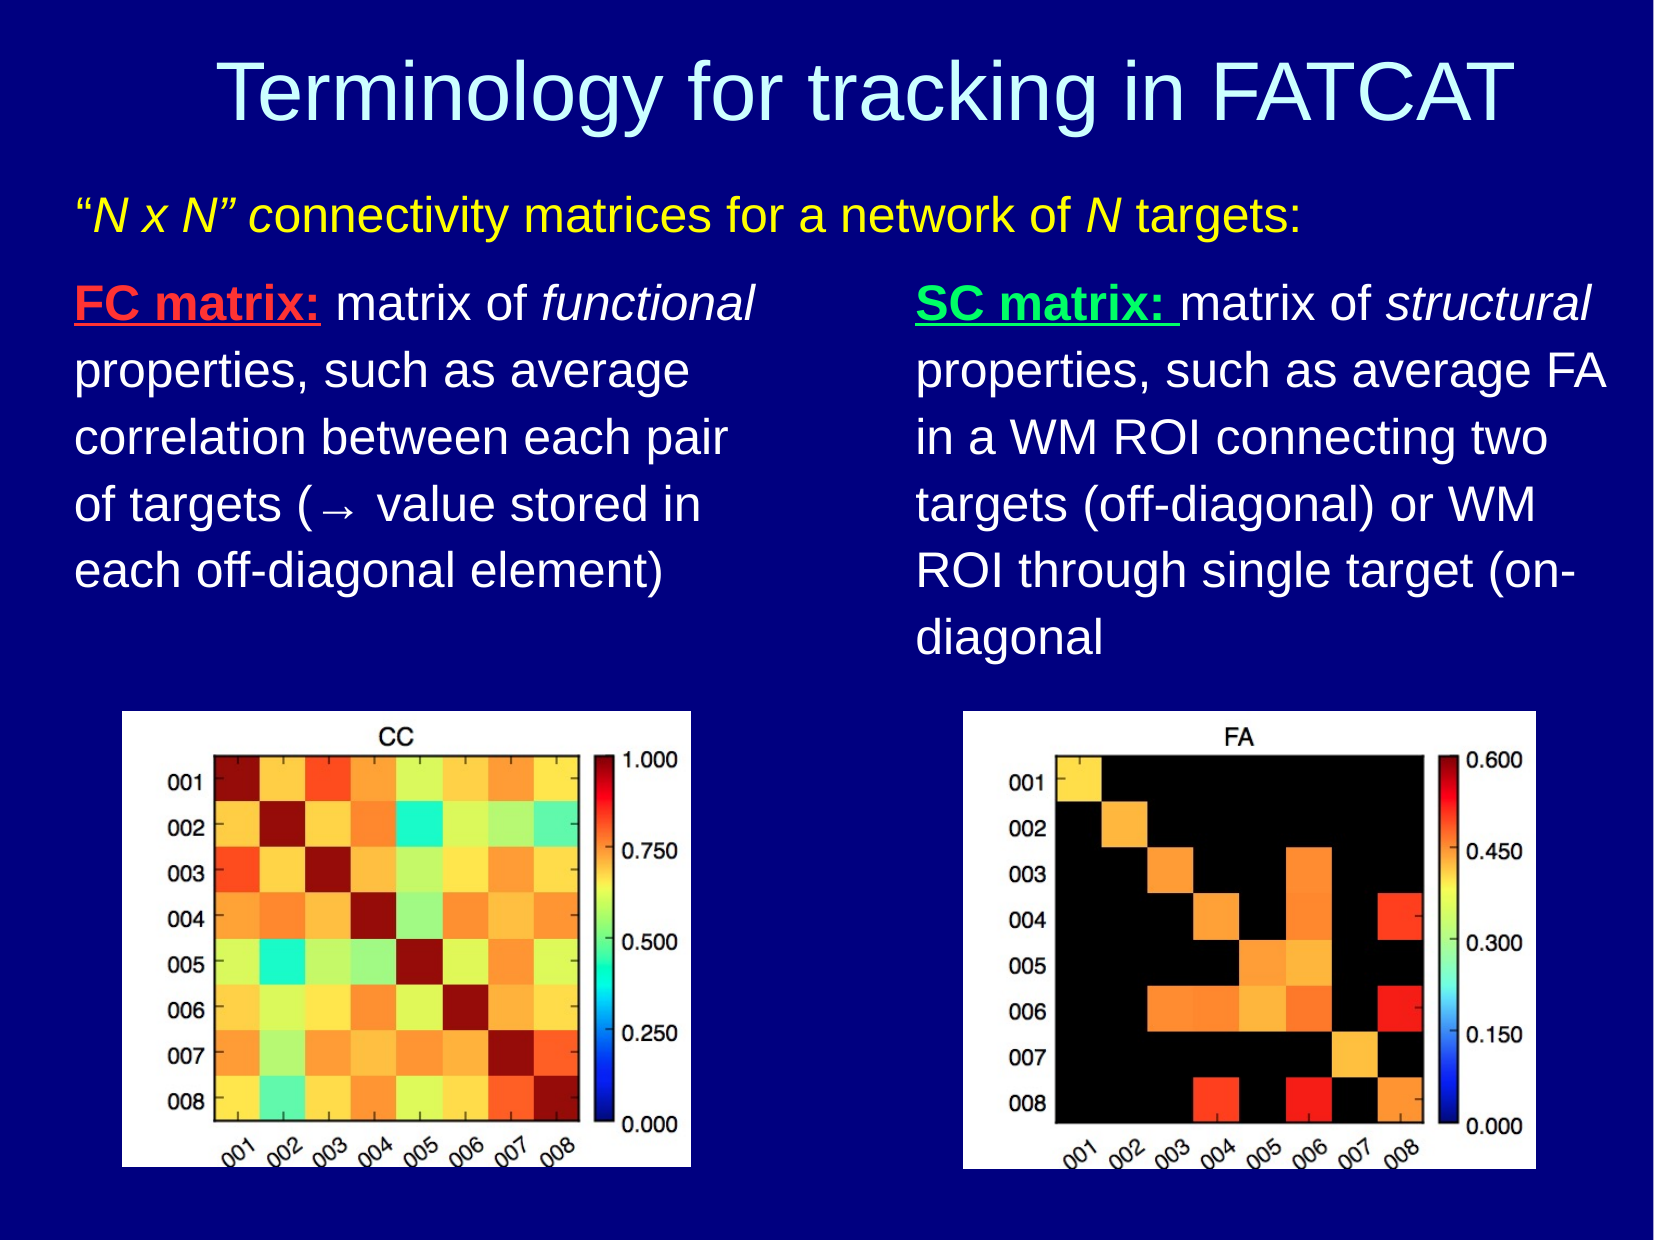

# Terminology for tracking in FATCAT
 “N x N” connectivity matrices for a network of N targets:
FC matrix: matrix of functional properties, such as average correlation between each pair of targets (→ value stored in each off-diagonal element)
SC matrix: matrix of structural properties, such as average FA in a WM ROI connecting two targets (off-diagonal) or WM ROI through single target (on-diagonal